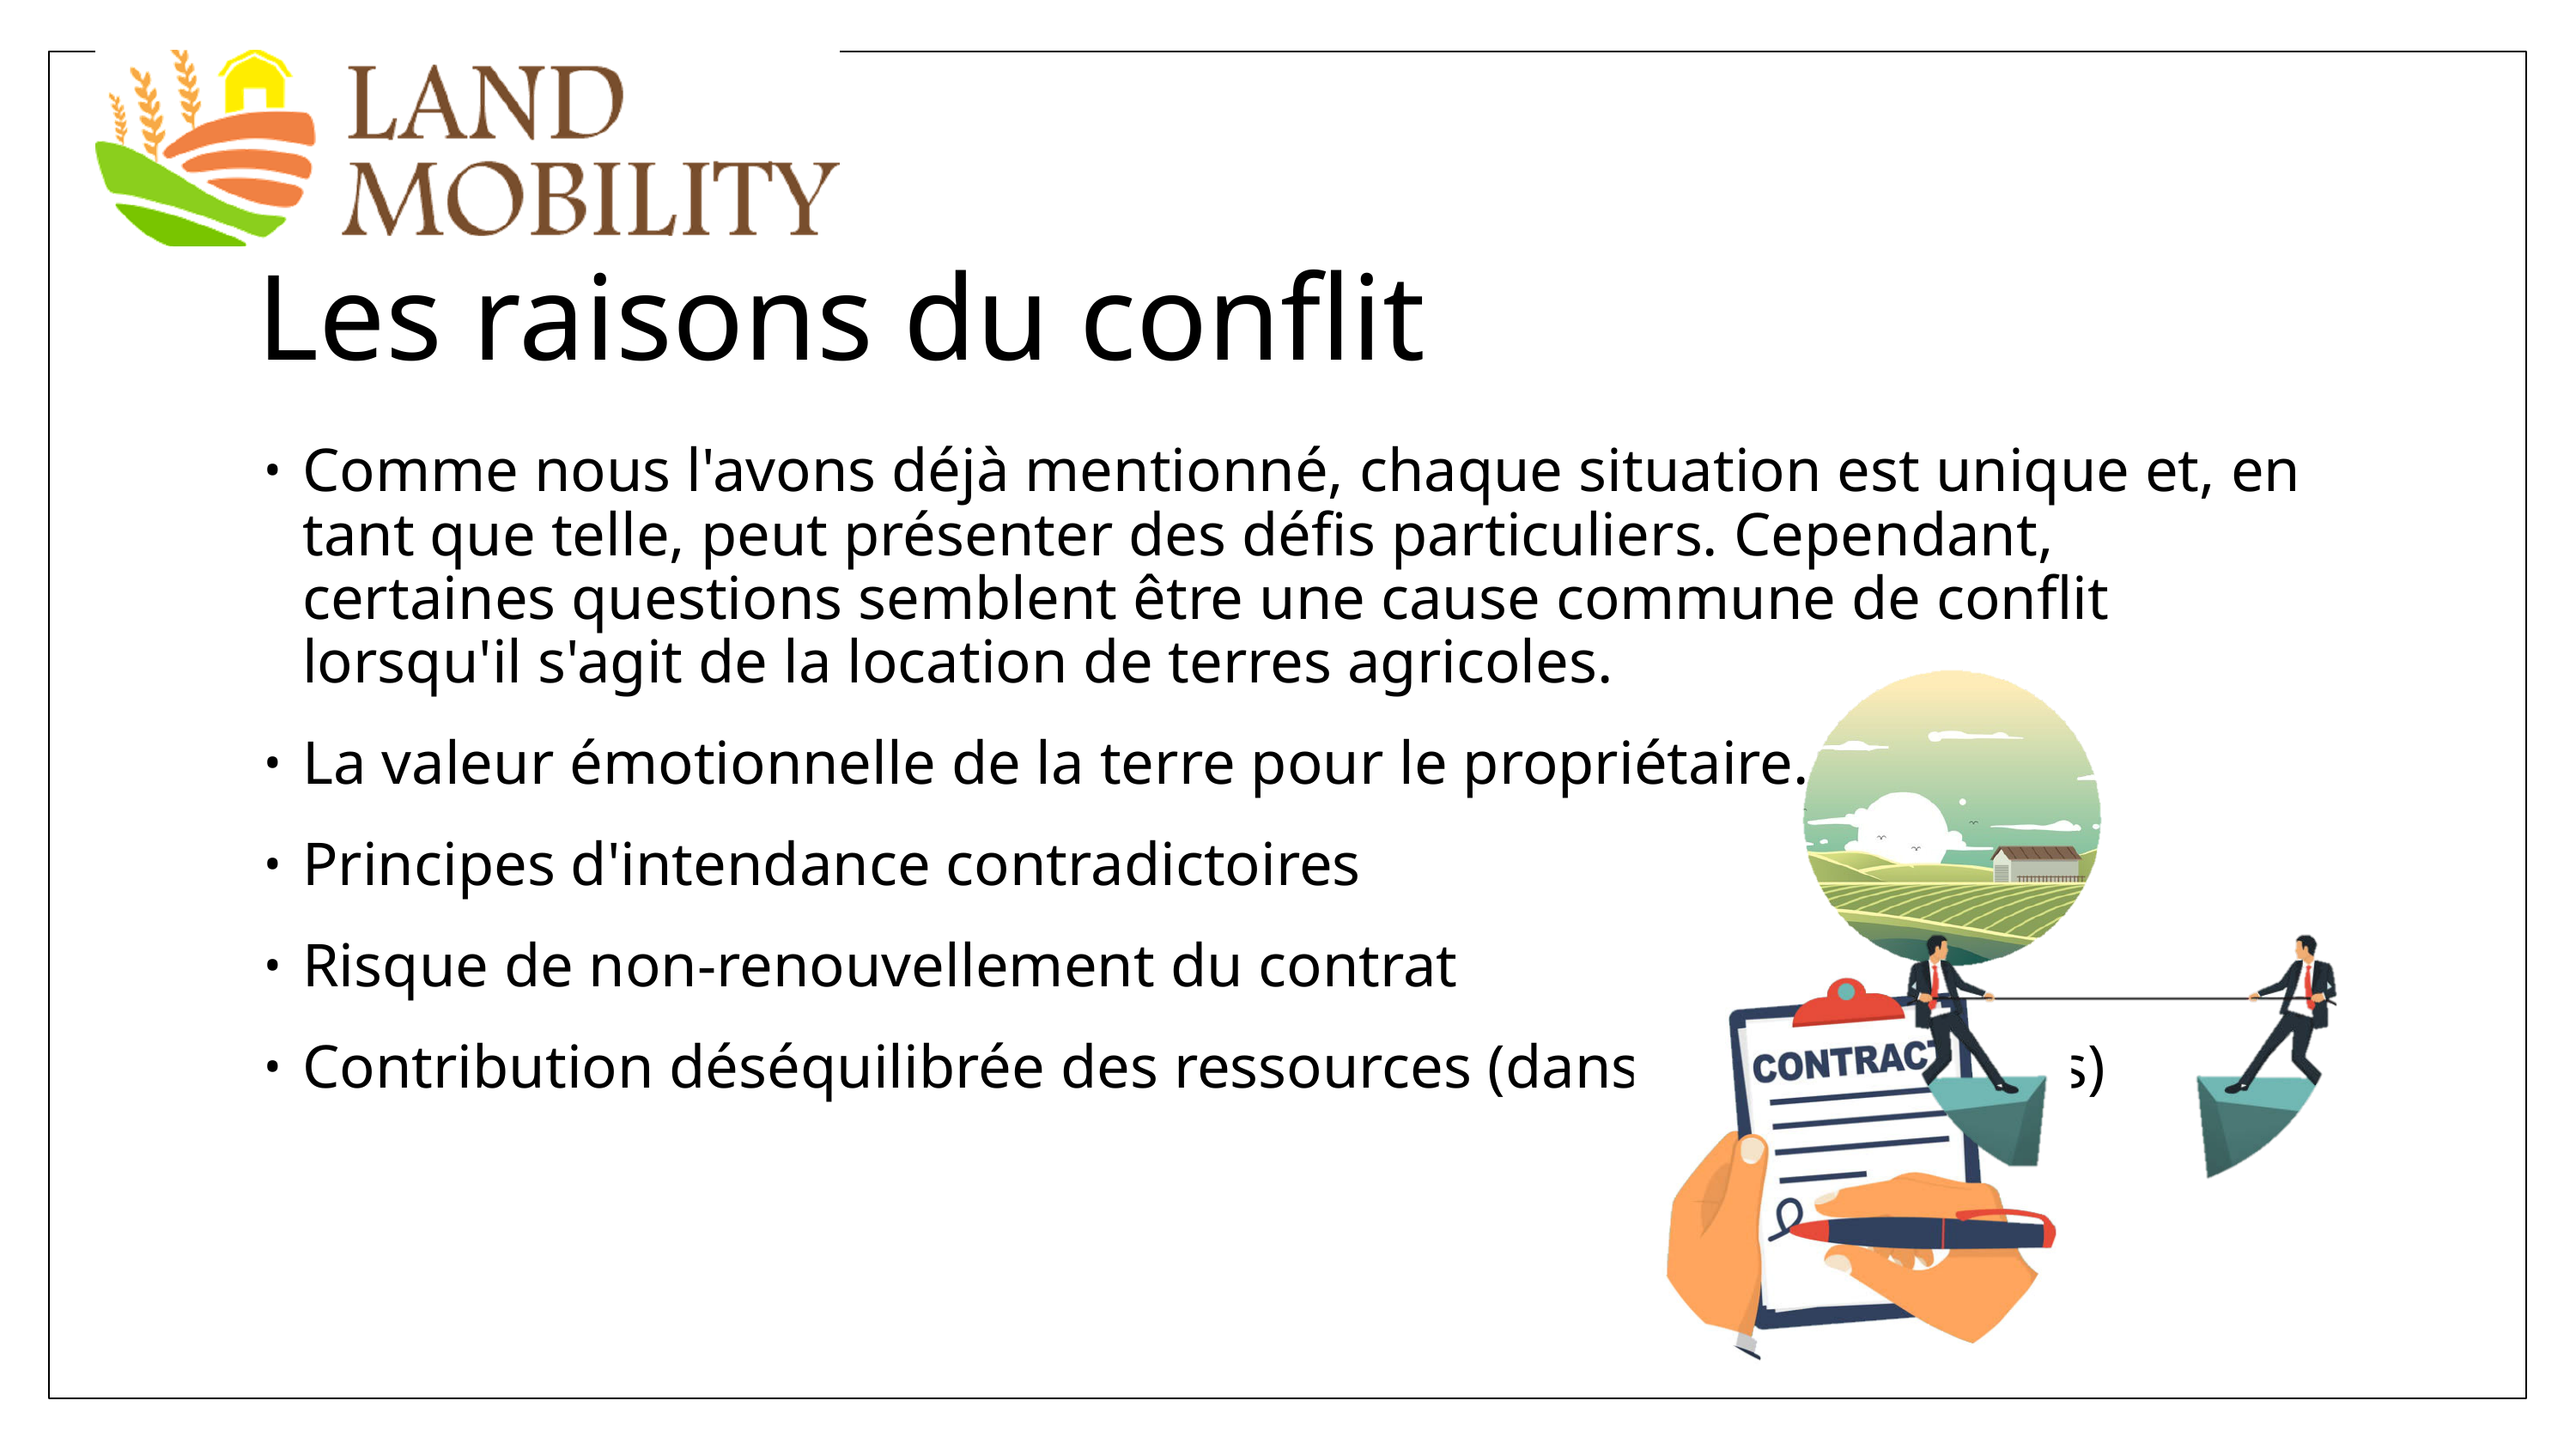

# Les raisons du conflit
Comme nous l'avons déjà mentionné, chaque situation est unique et, en tant que telle, peut présenter des défis particuliers. Cependant, certaines questions semblent être une cause commune de conflit lorsqu'il s'agit de la location de terres agricoles.
La valeur émotionnelle de la terre pour le propriétaire.
Principes d'intendance contradictoires
Risque de non-renouvellement du contrat
Contribution déséquilibrée des ressources (dans les partenariats)